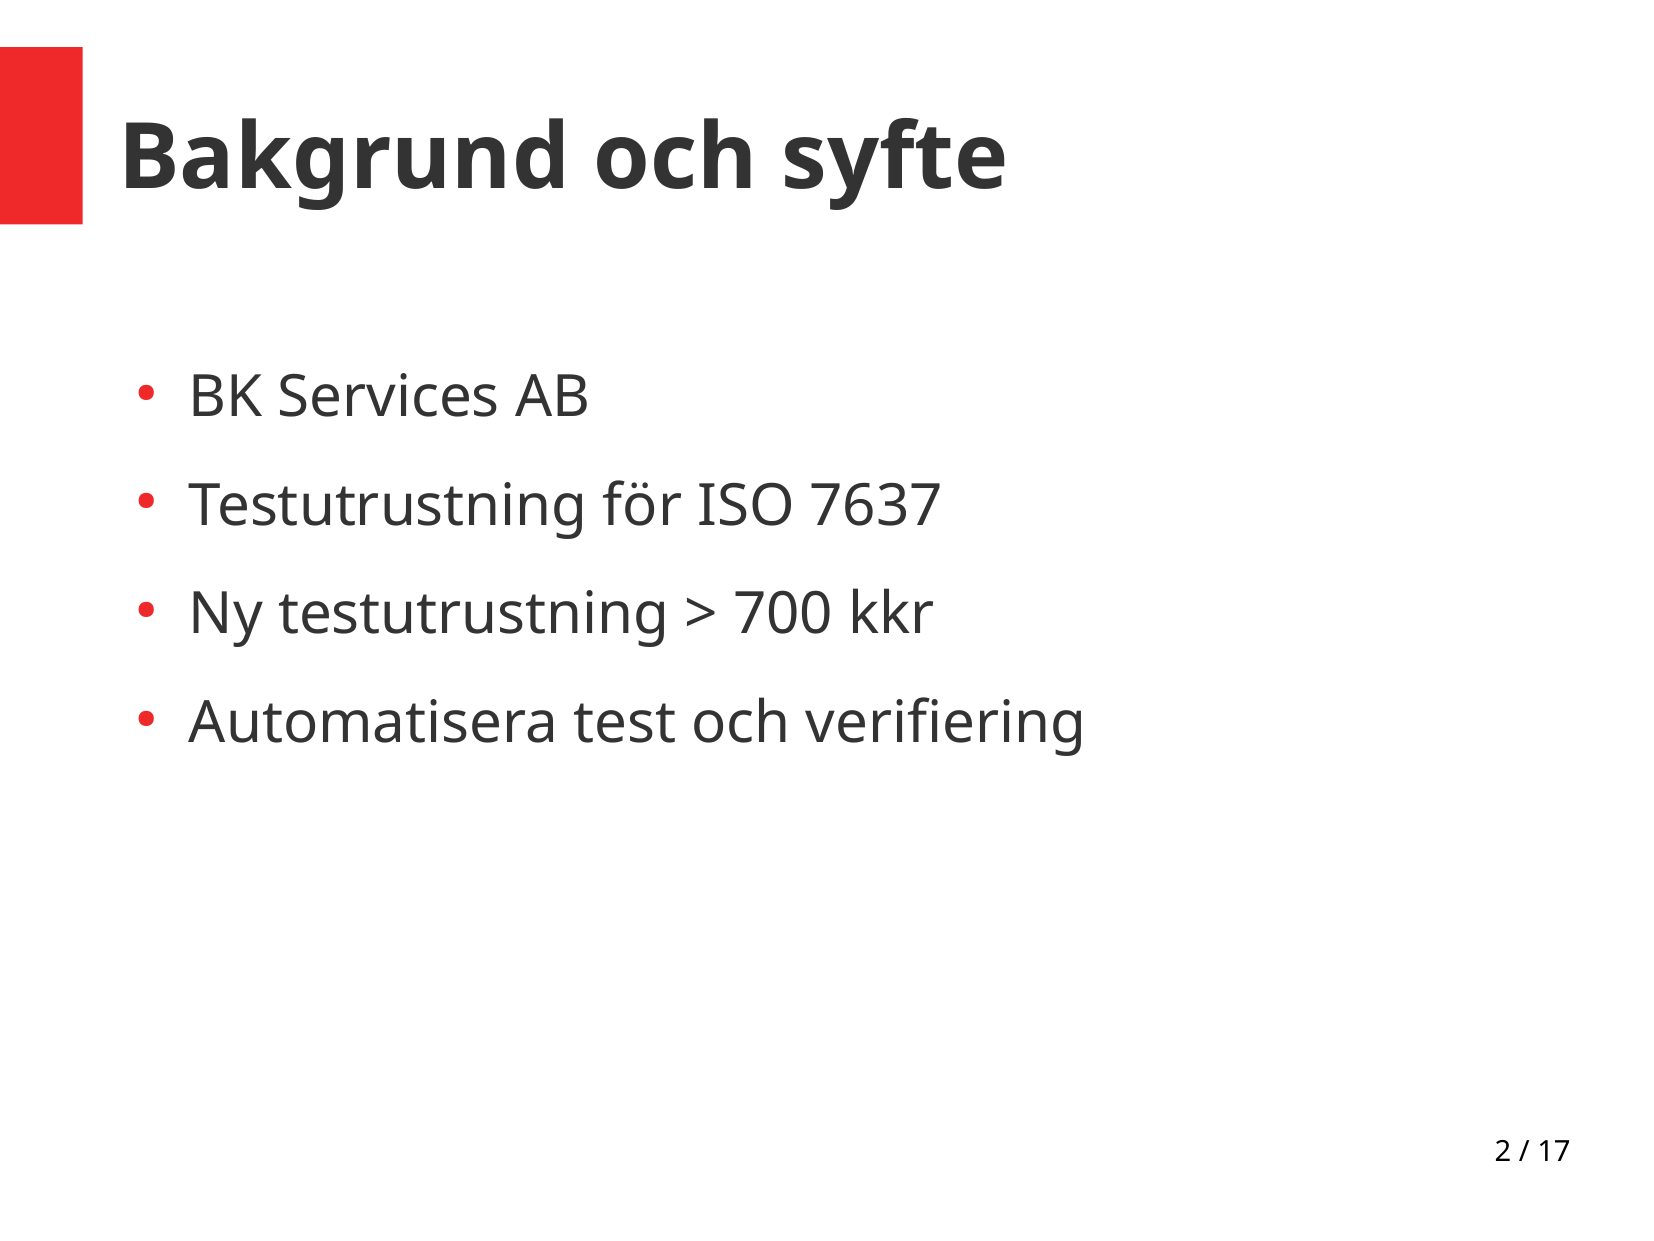

# Bakgrund och syfte
BK Services AB
Testutrustning för ISO 7637
Ny testutrustning > 700 kkr
Automatisera test och verifiering
2